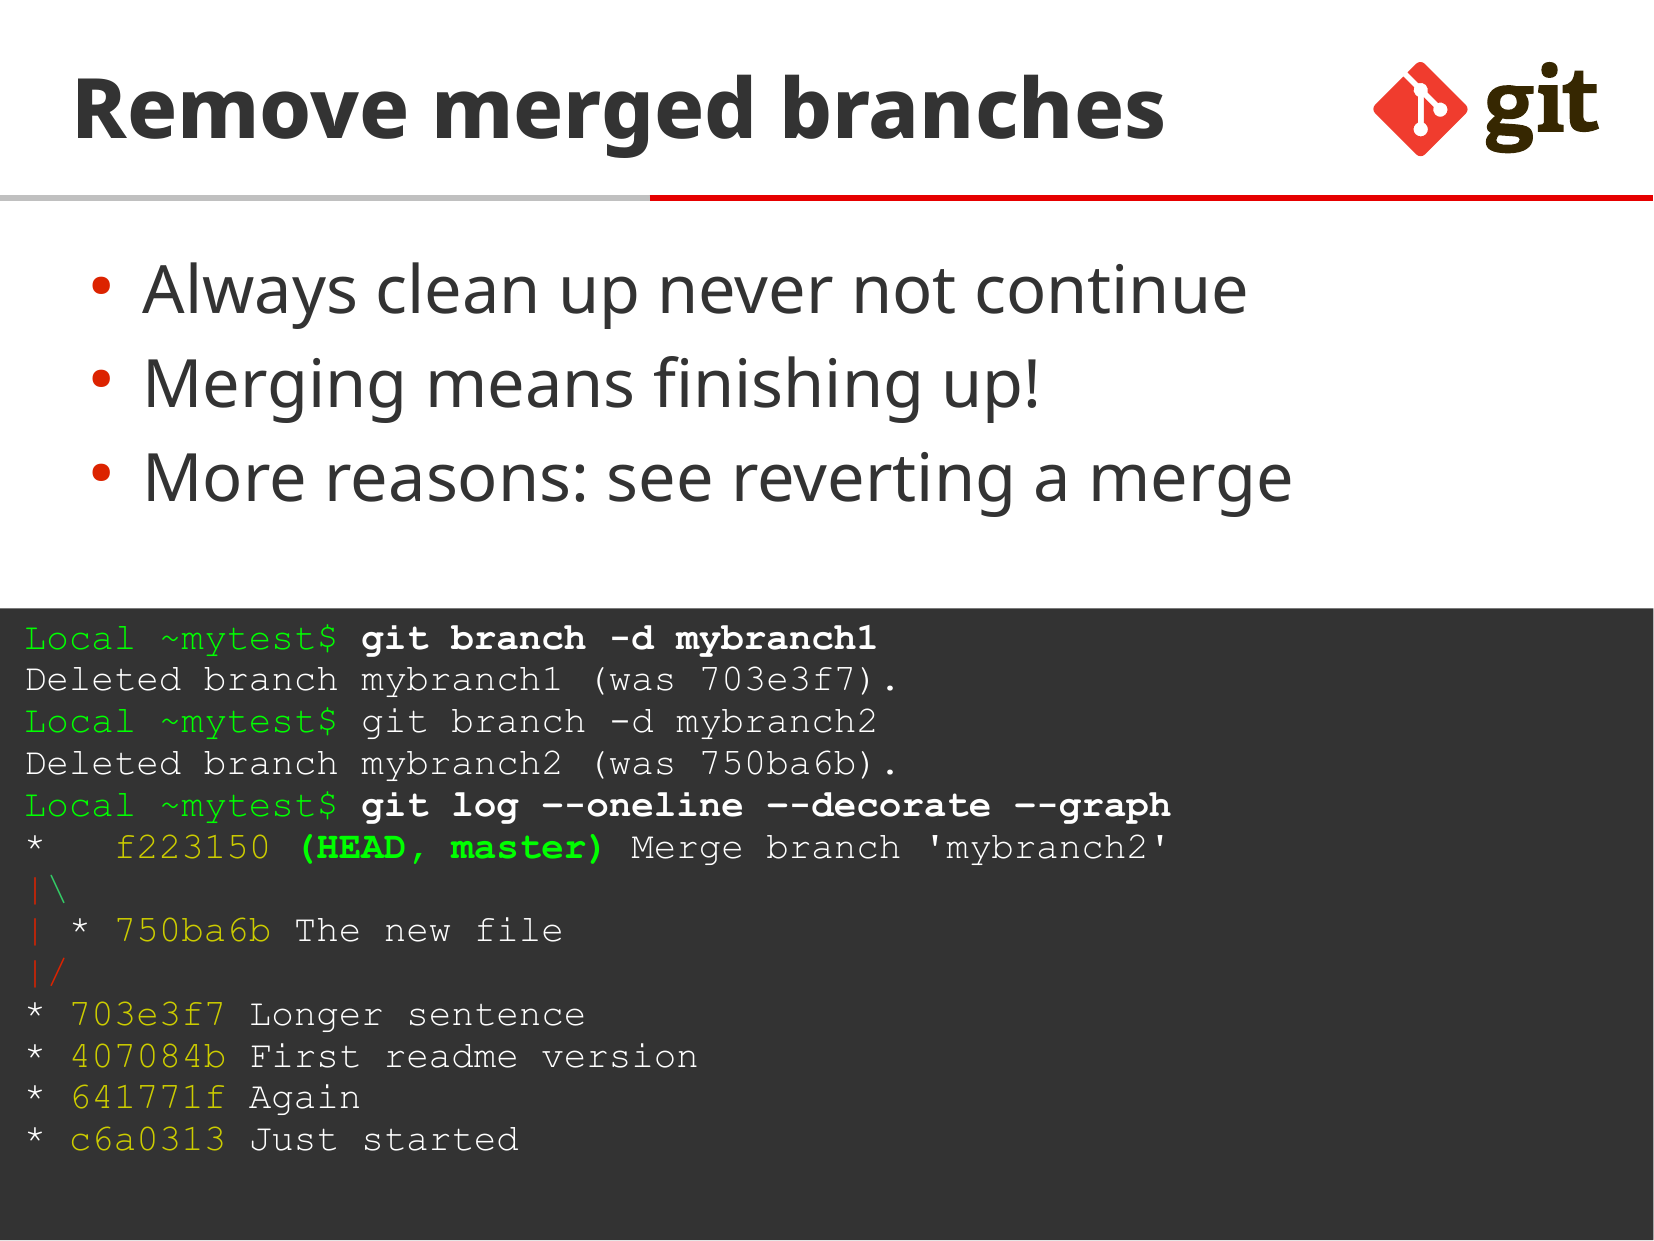

# Remove merged branches
Always clean up never not continue
Merging means finishing up!
More reasons: see reverting a merge
Local ~mytest$ git branch -d mybranch1
Deleted branch mybranch1 (was 703e3f7).
Local ~mytest$ git branch -d mybranch2
Deleted branch mybranch2 (was 750ba6b).
Local ~mytest$ git log –-oneline –-decorate –-graph
* f223150 (HEAD, master) Merge branch 'mybranch2'
|\
| * 750ba6b The new file
|/
* 703e3f7 Longer sentence
* 407084b First readme version
* 641771f Again
* c6a0313 Just started
37